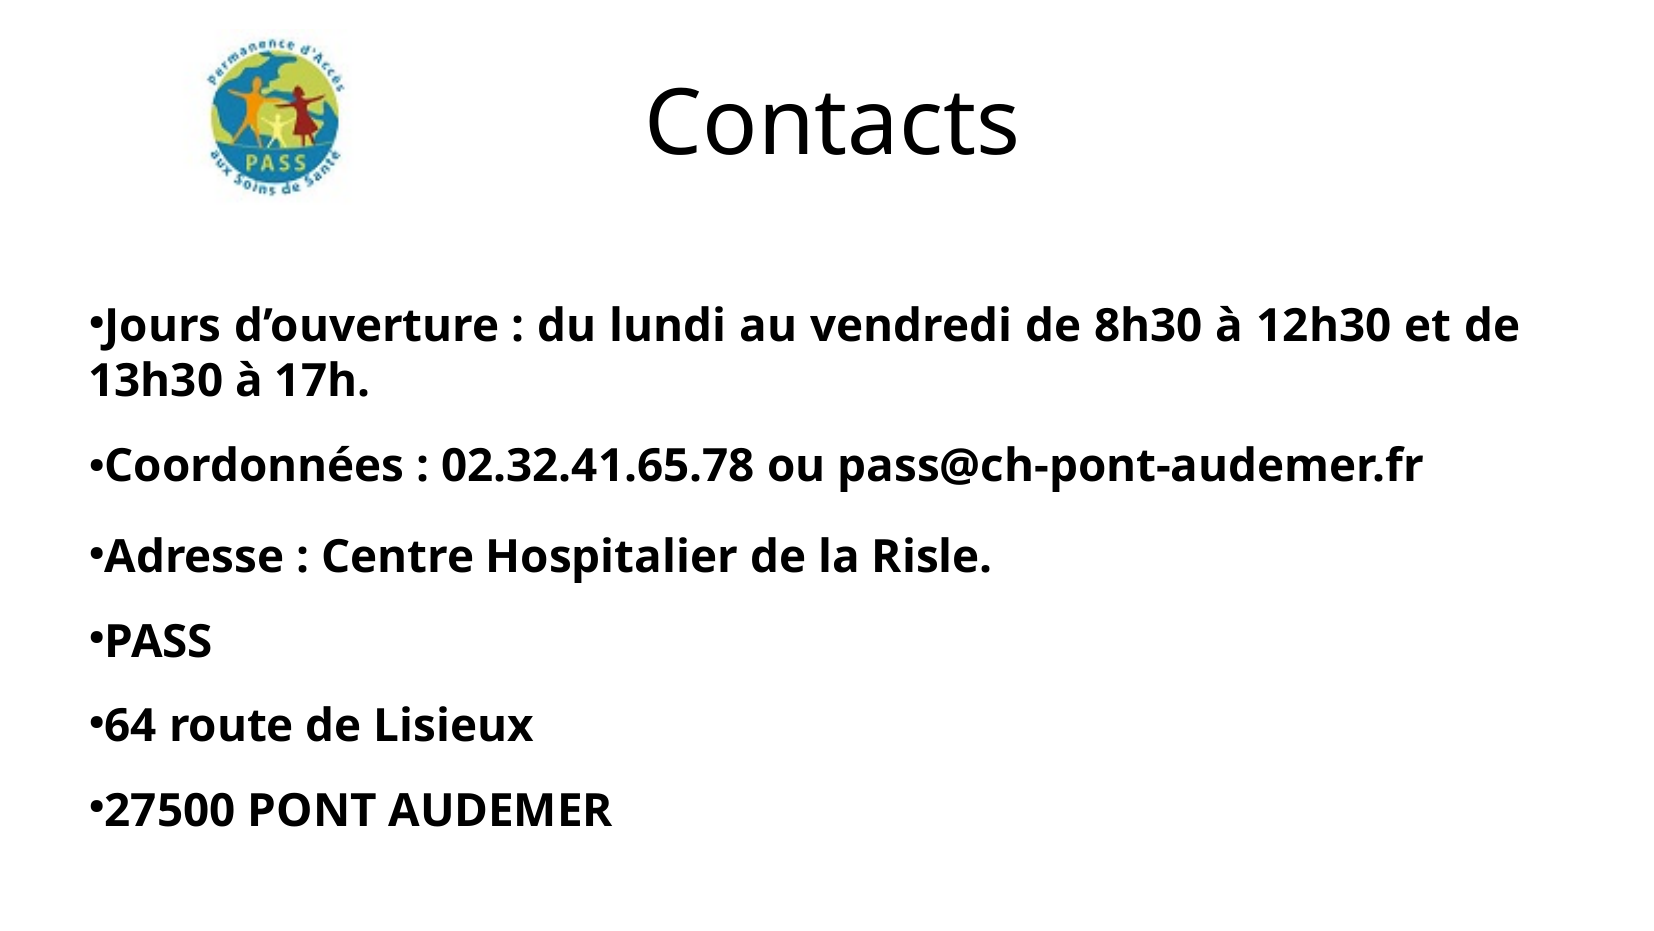

# Contacts
Jours d’ouverture : du lundi au vendredi de 8h30 à 12h30 et de 13h30 à 17h.
Coordonnées : 02.32.41.65.78 ou pass@ch-pont-audemer.fr
Adresse : Centre Hospitalier de la Risle.
PASS
64 route de Lisieux
27500 PONT AUDEMER